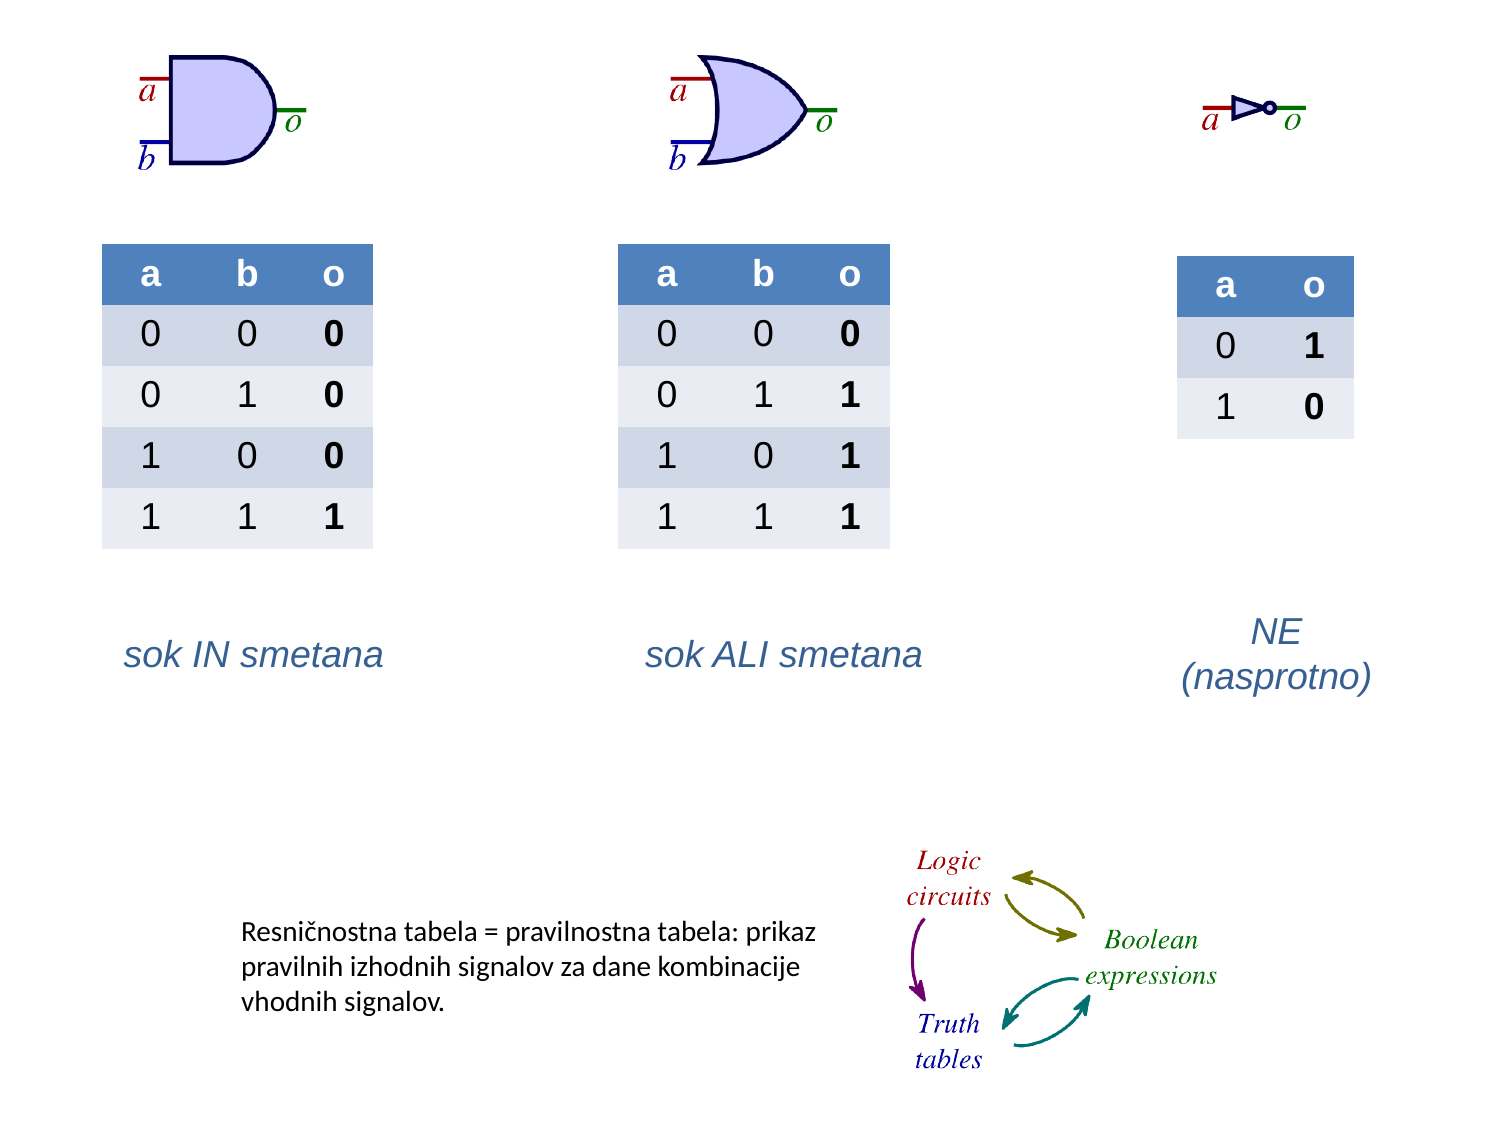

| a | b | o |
| --- | --- | --- |
| 0 | 0 | 0 |
| 0 | 1 | 0 |
| 1 | 0 | 0 |
| 1 | 1 | 1 |
| a | b | o |
| --- | --- | --- |
| 0 | 0 | 0 |
| 0 | 1 | 1 |
| 1 | 0 | 1 |
| 1 | 1 | 1 |
| a | o |
| --- | --- |
| 0 | 1 |
| 1 | 0 |
NE
(nasprotno)
sok IN smetana sok ALI smetana
Resničnostna tabela = pravilnostna tabela: prikaz pravilnih izhodnih signalov za dane kombinacije vhodnih signalov.